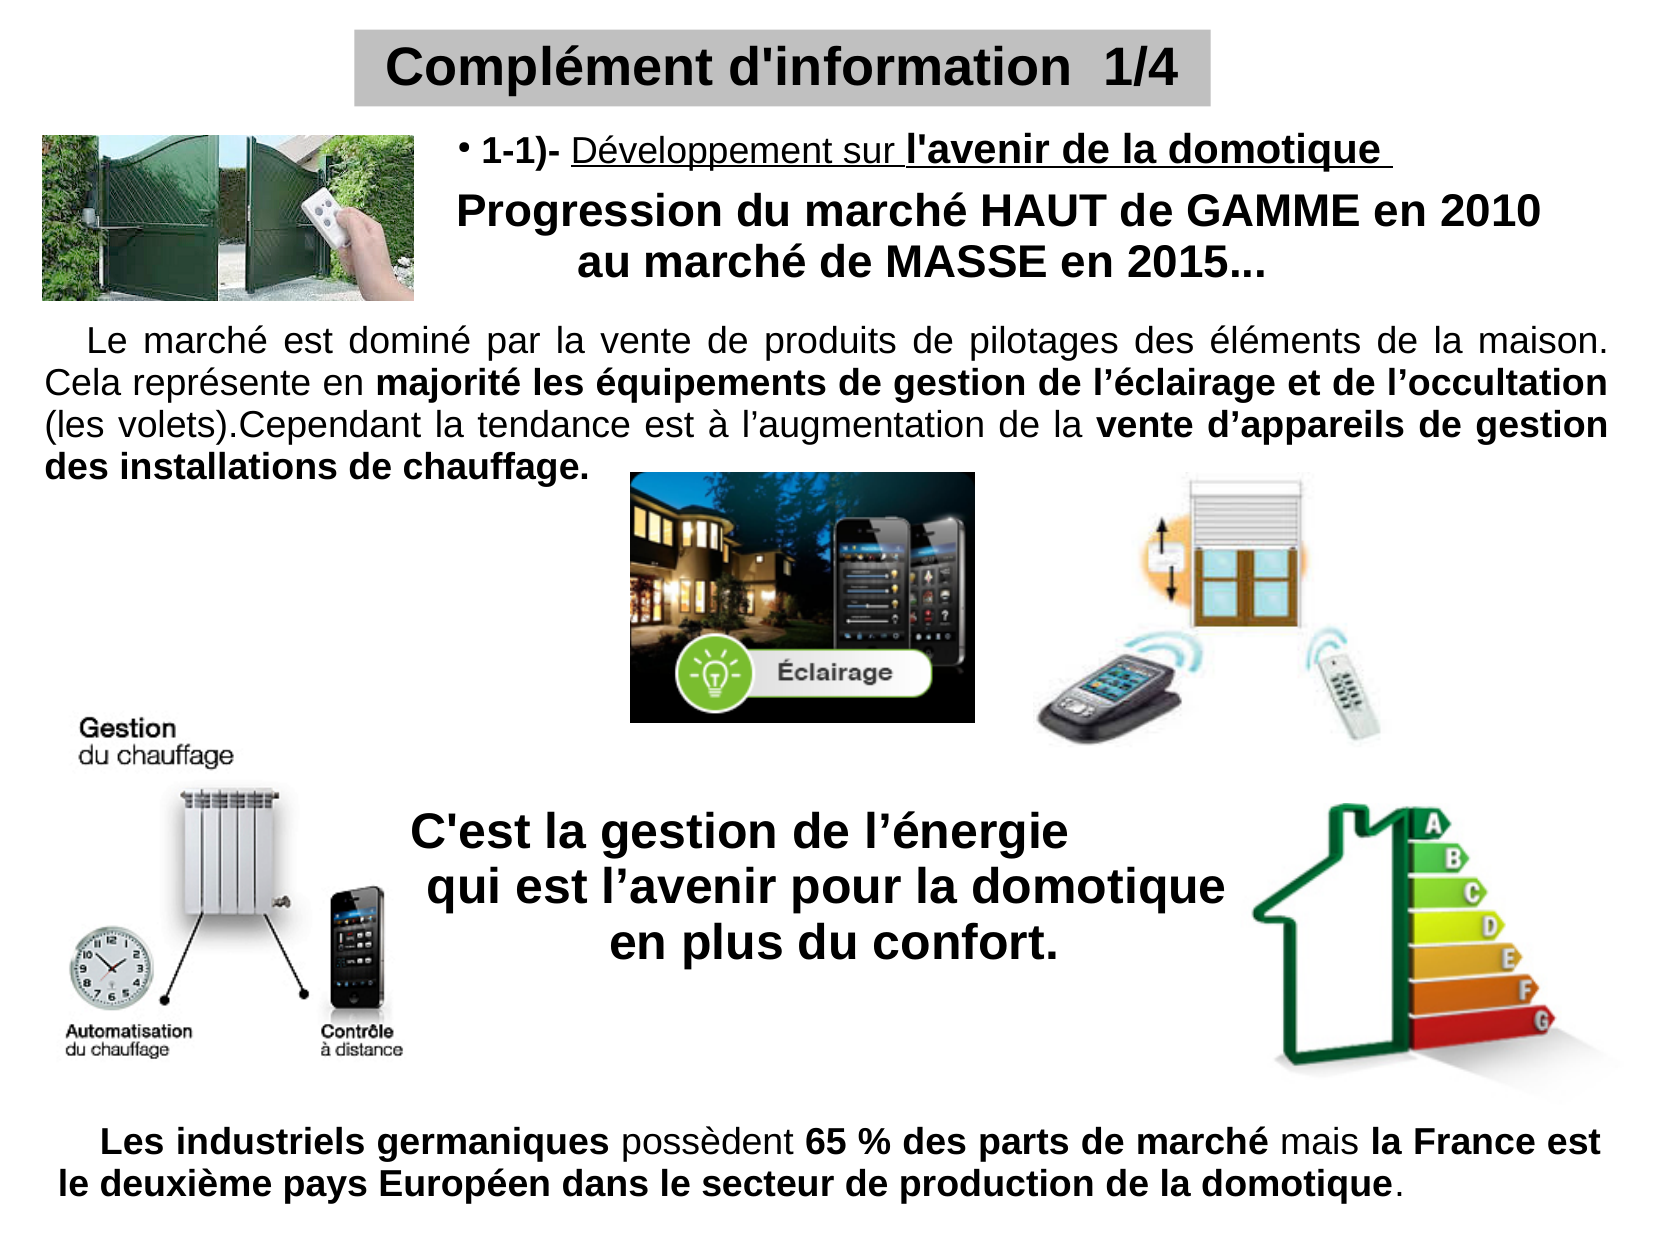

Complément d'information 1/4
 1-1)- Développement sur l'avenir de la domotique
 Progression du marché HAUT de GAMME en 2010
 au marché de MASSE en 2015...
Le marché est dominé par la vente de produits de pilotages des éléments de la maison. Cela représente en majorité les équipements de gestion de l’éclairage et de l’occultation (les volets).Cependant la tendance est à l’augmentation de la vente d’appareils de gestion des installations de chauffage.
C'est la gestion de l’énergie
qui est l’avenir pour la domotique
en plus du confort.
Les industriels germaniques possèdent 65 % des parts de marché mais la France est le deuxième pays Européen dans le secteur de production de la domotique.